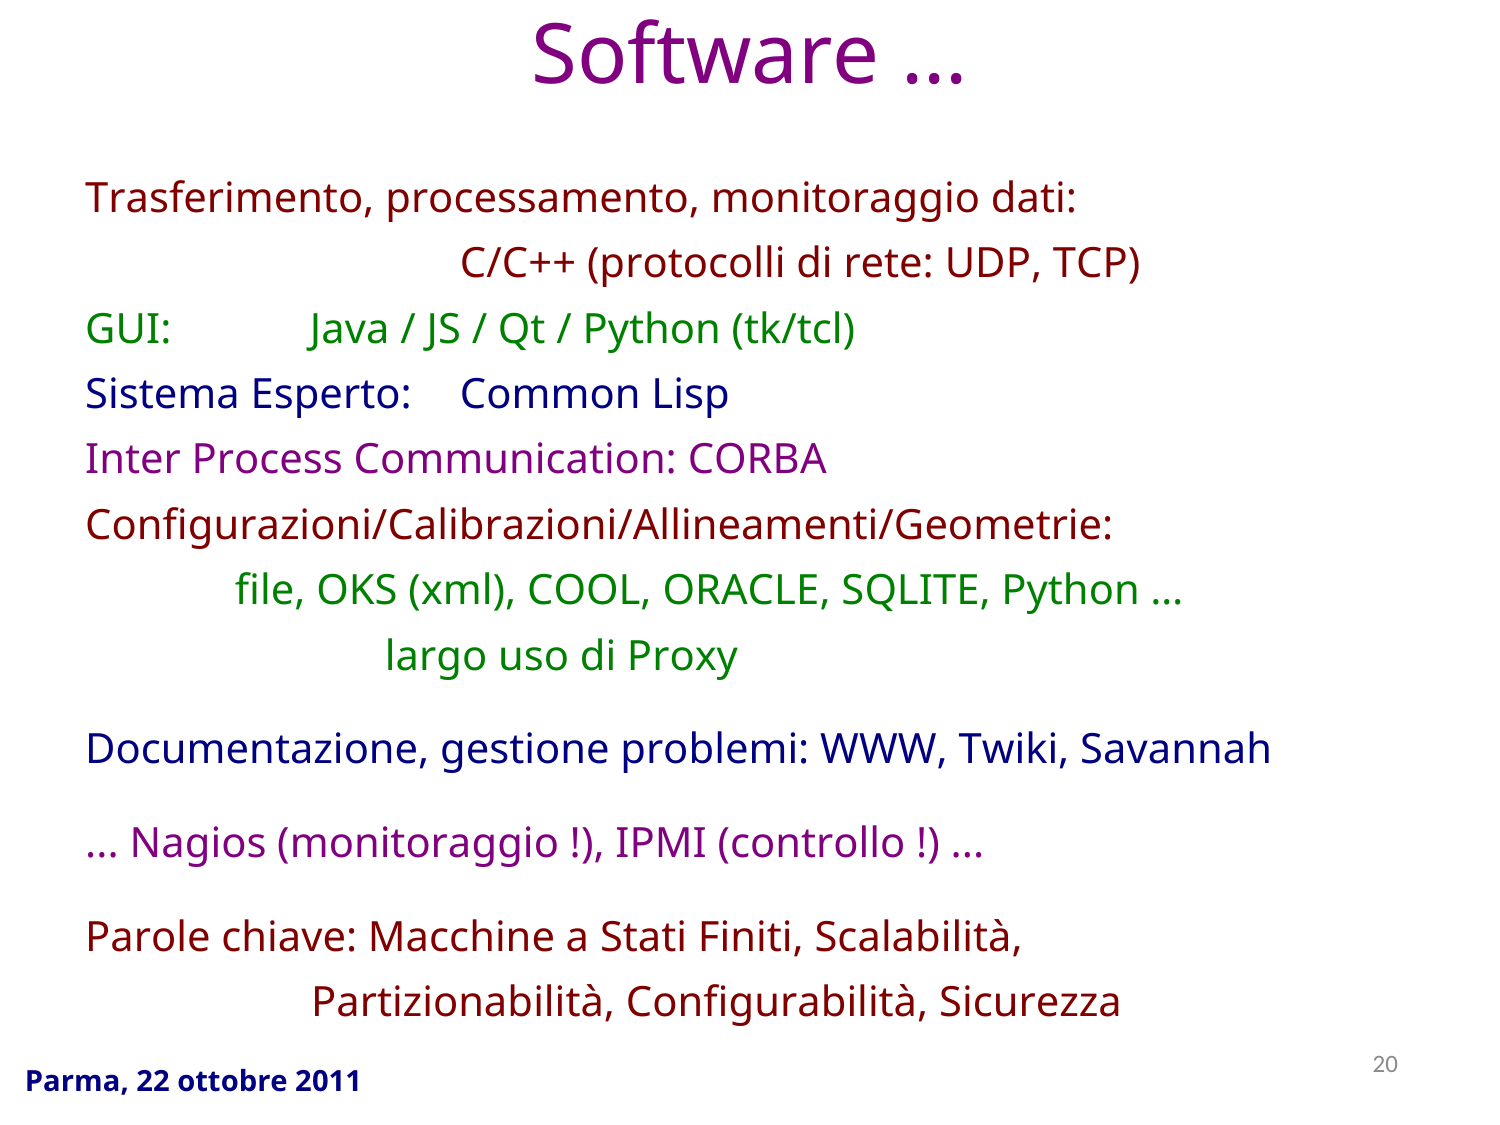

Software ...
# Trasferimento, processamento, monitoraggio dati:
					C/C++ (protocolli di rete: UDP, TCP)‏
GUI:		Java / JS / Qt / Python (tk/tcl)‏
Sistema Esperto: 	Common Lisp
Inter Process Communication: CORBA
Configurazioni/Calibrazioni/Allineamenti/Geometrie:
		file, OKS (xml), COOL, ORACLE, SQLITE, Python …
				largo uso di Proxy
Documentazione, gestione problemi: WWW, Twiki, Savannah
... Nagios (monitoraggio !), IPMI (controllo !) ...
Parole chiave: Macchine a Stati Finiti, Scalabilità,
 Partizionabilità, Configurabilità, Sicurezza
20